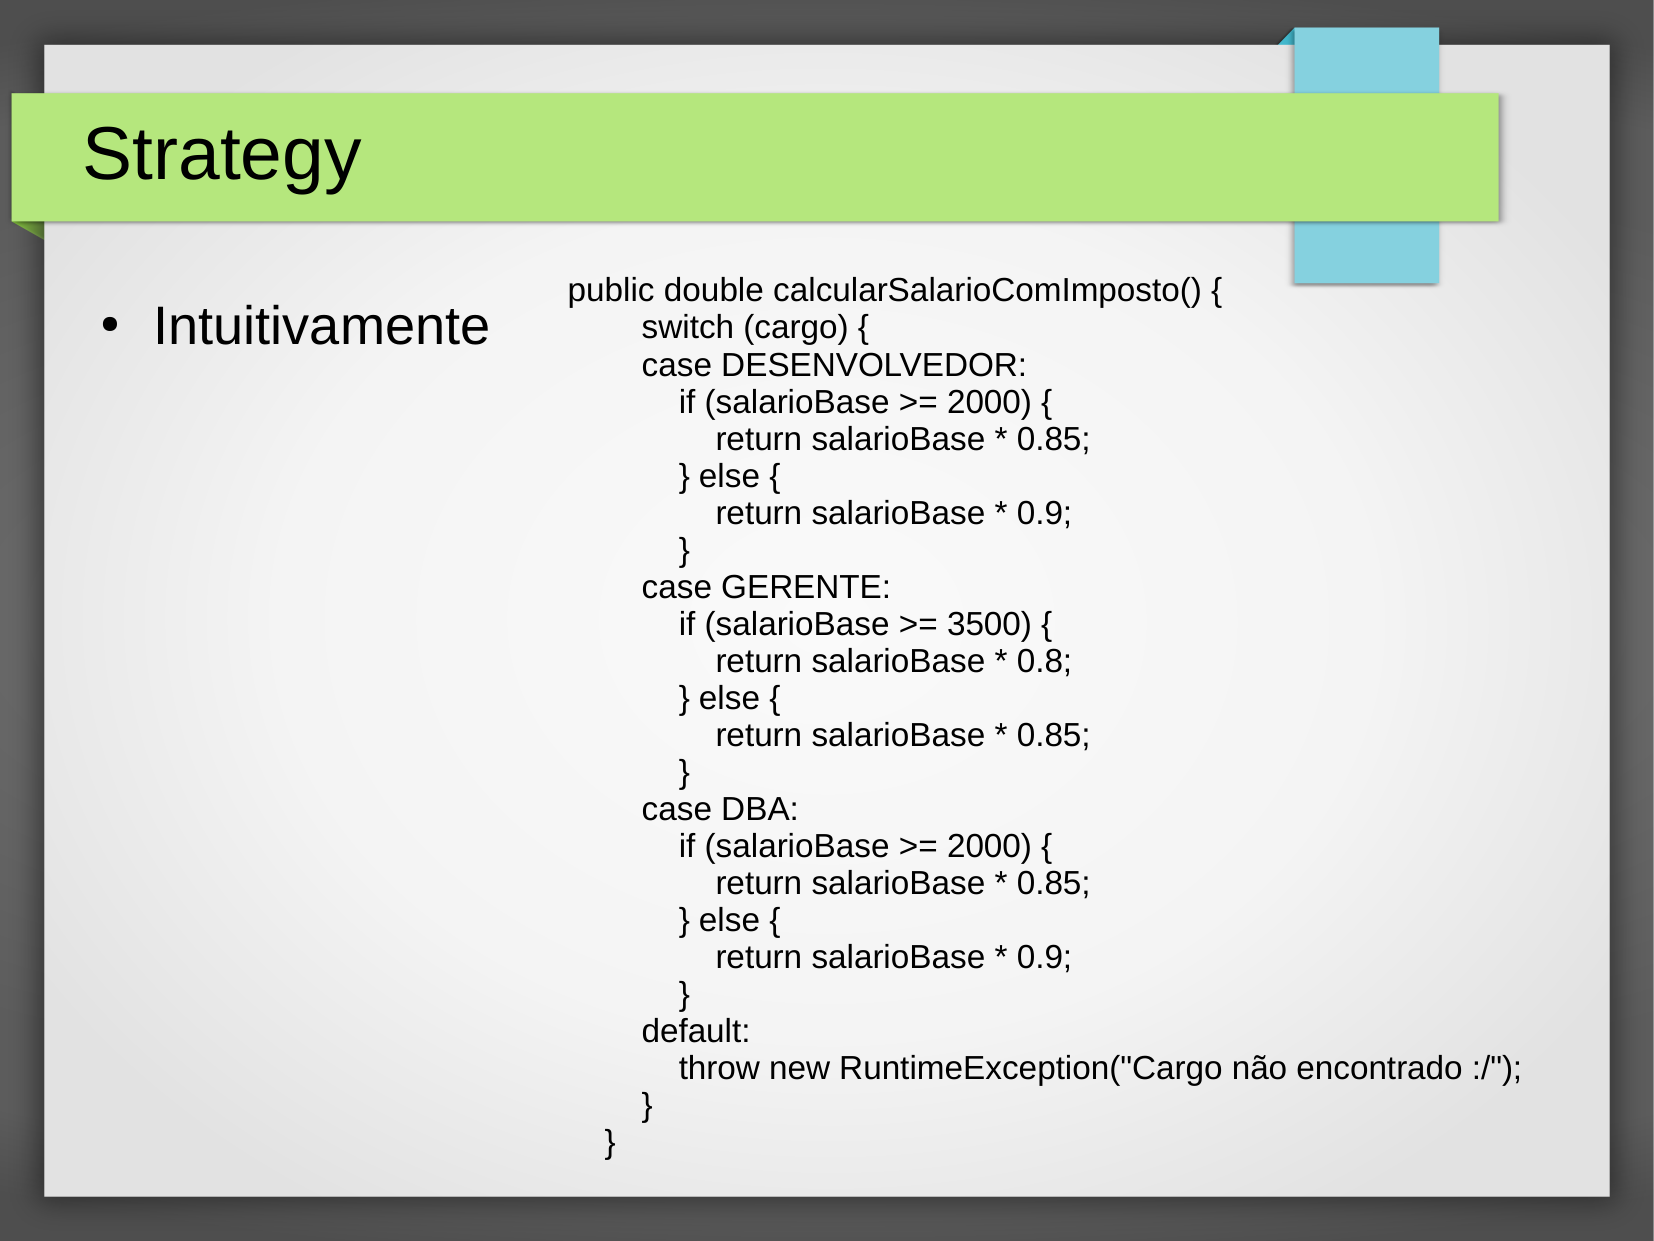

# Strategy
public double calcularSalarioComImposto() {
 switch (cargo) {
 case DESENVOLVEDOR:
 if (salarioBase >= 2000) {
 return salarioBase * 0.85;
 } else {
 return salarioBase * 0.9;
 }
 case GERENTE:
 if (salarioBase >= 3500) {
 return salarioBase * 0.8;
 } else {
 return salarioBase * 0.85;
 }
 case DBA:
 if (salarioBase >= 2000) {
 return salarioBase * 0.85;
 } else {
 return salarioBase * 0.9;
 }
 default:
 throw new RuntimeException("Cargo não encontrado :/");
 }
 }
Intuitivamente